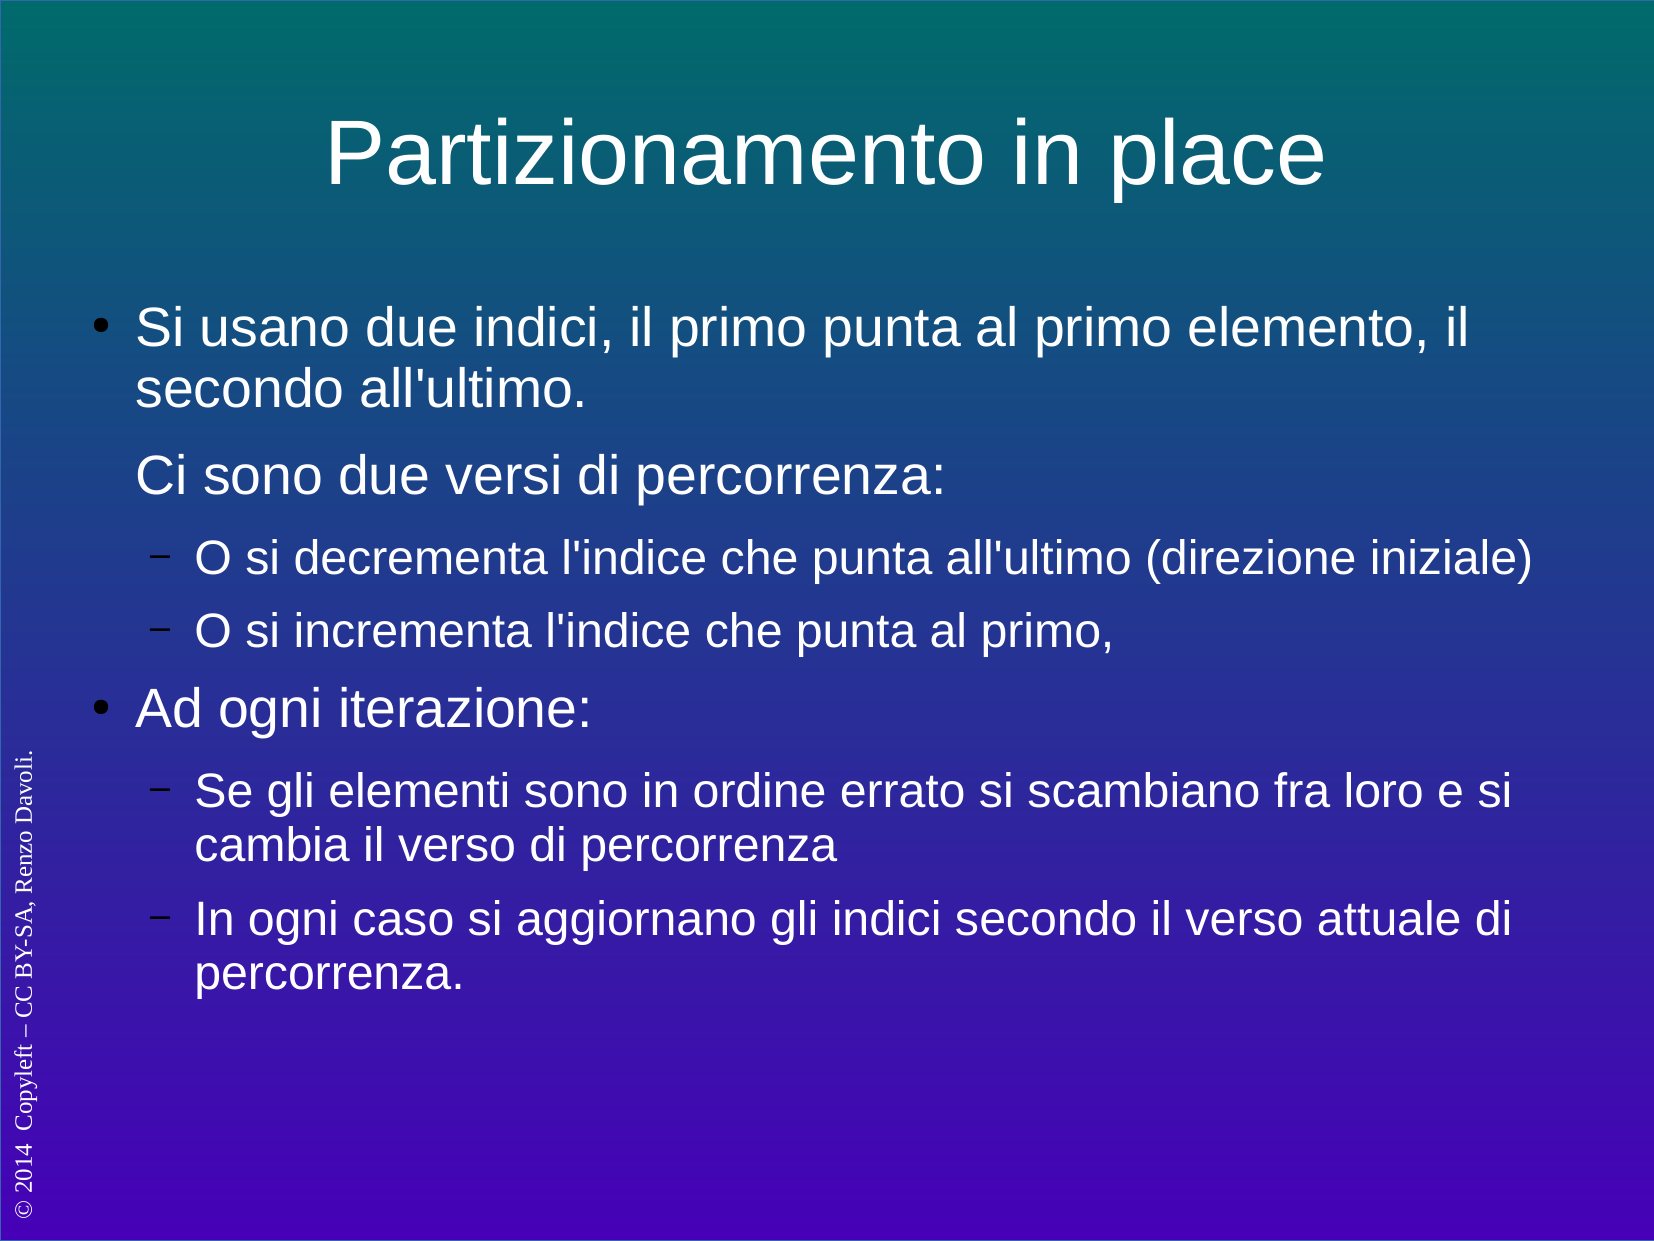

# Partizionamento in place
Si usano due indici, il primo punta al primo elemento, il secondo all'ultimo.
Ci sono due versi di percorrenza:
O si decrementa l'indice che punta all'ultimo (direzione iniziale)
O si incrementa l'indice che punta al primo,
Ad ogni iterazione:
Se gli elementi sono in ordine errato si scambiano fra loro e si cambia il verso di percorrenza
In ogni caso si aggiornano gli indici secondo il verso attuale di percorrenza.